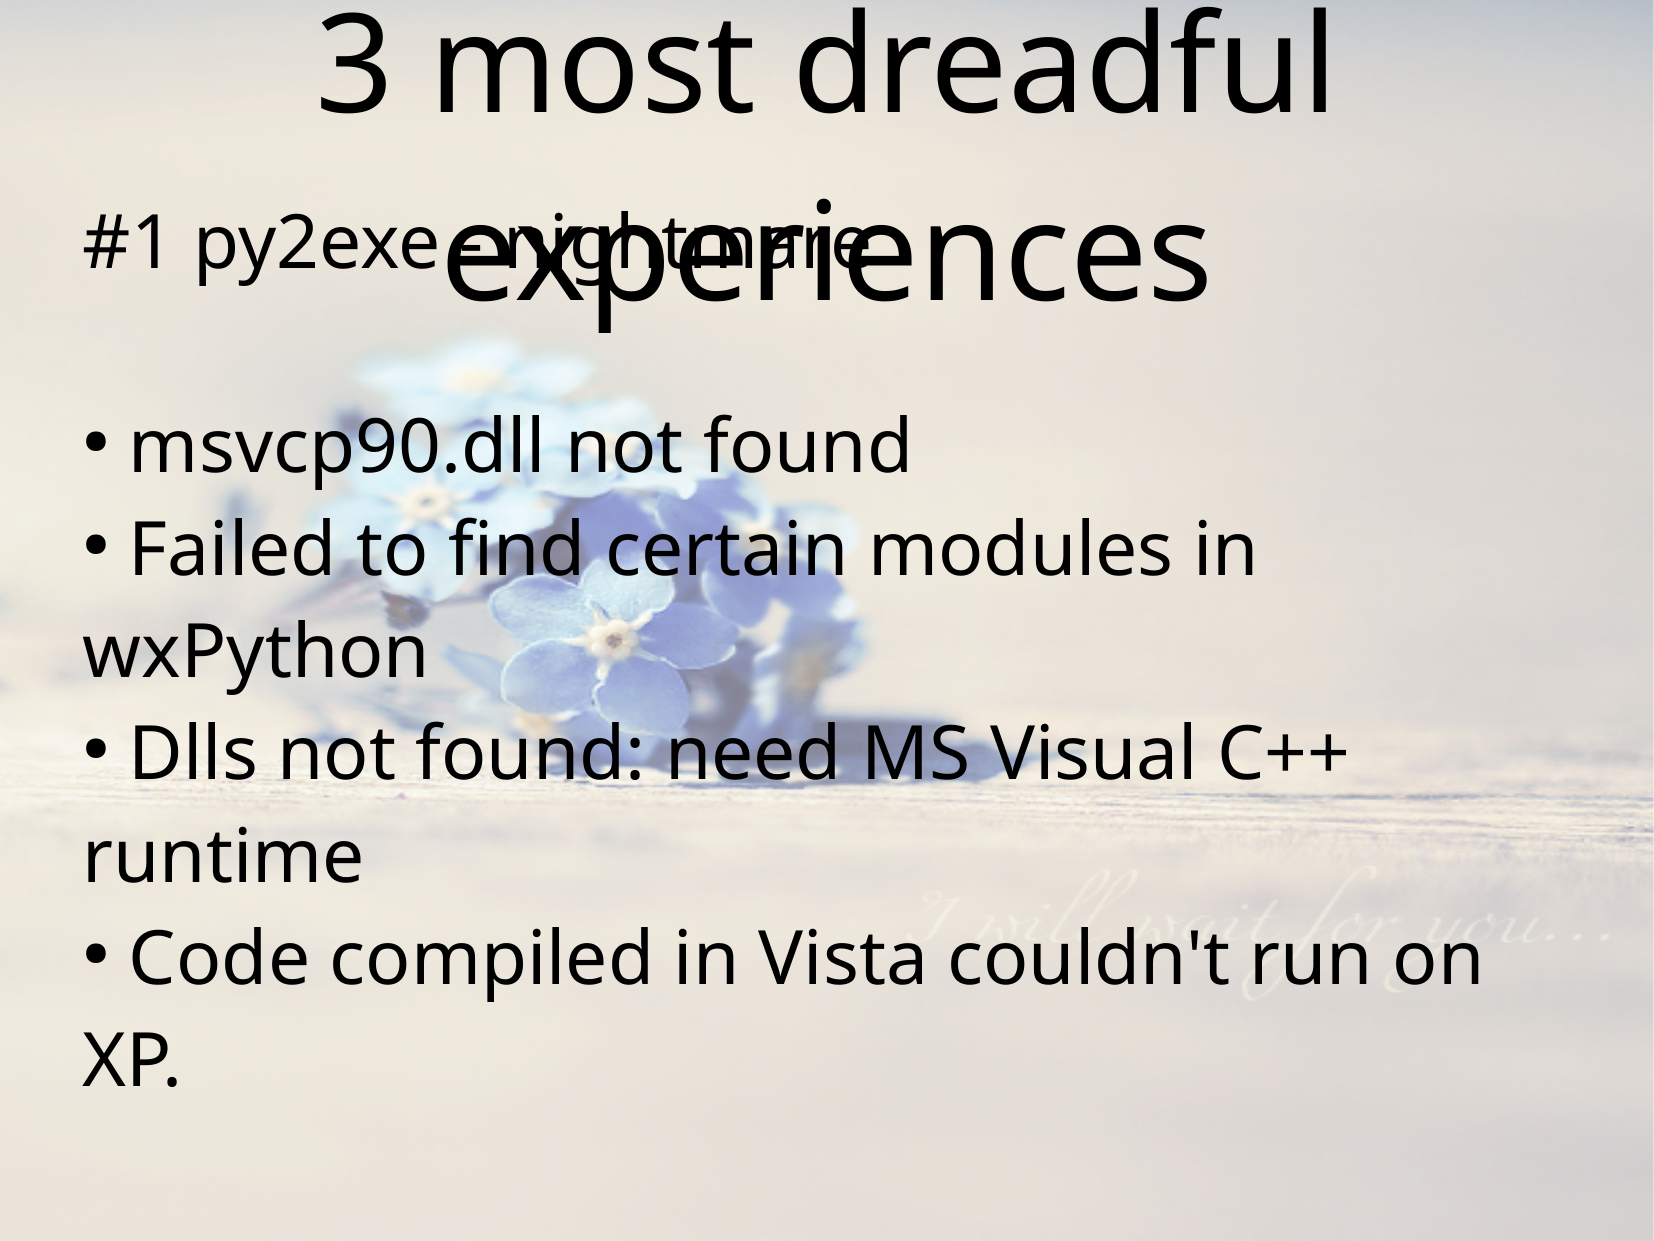

# 3 most dreadful experiences
#1 py2exe - nightmare
 msvcp90.dll not found
 Failed to find certain modules in wxPython
 Dlls not found: need MS Visual C++ runtime
 Code compiled in Vista couldn't run on XP.